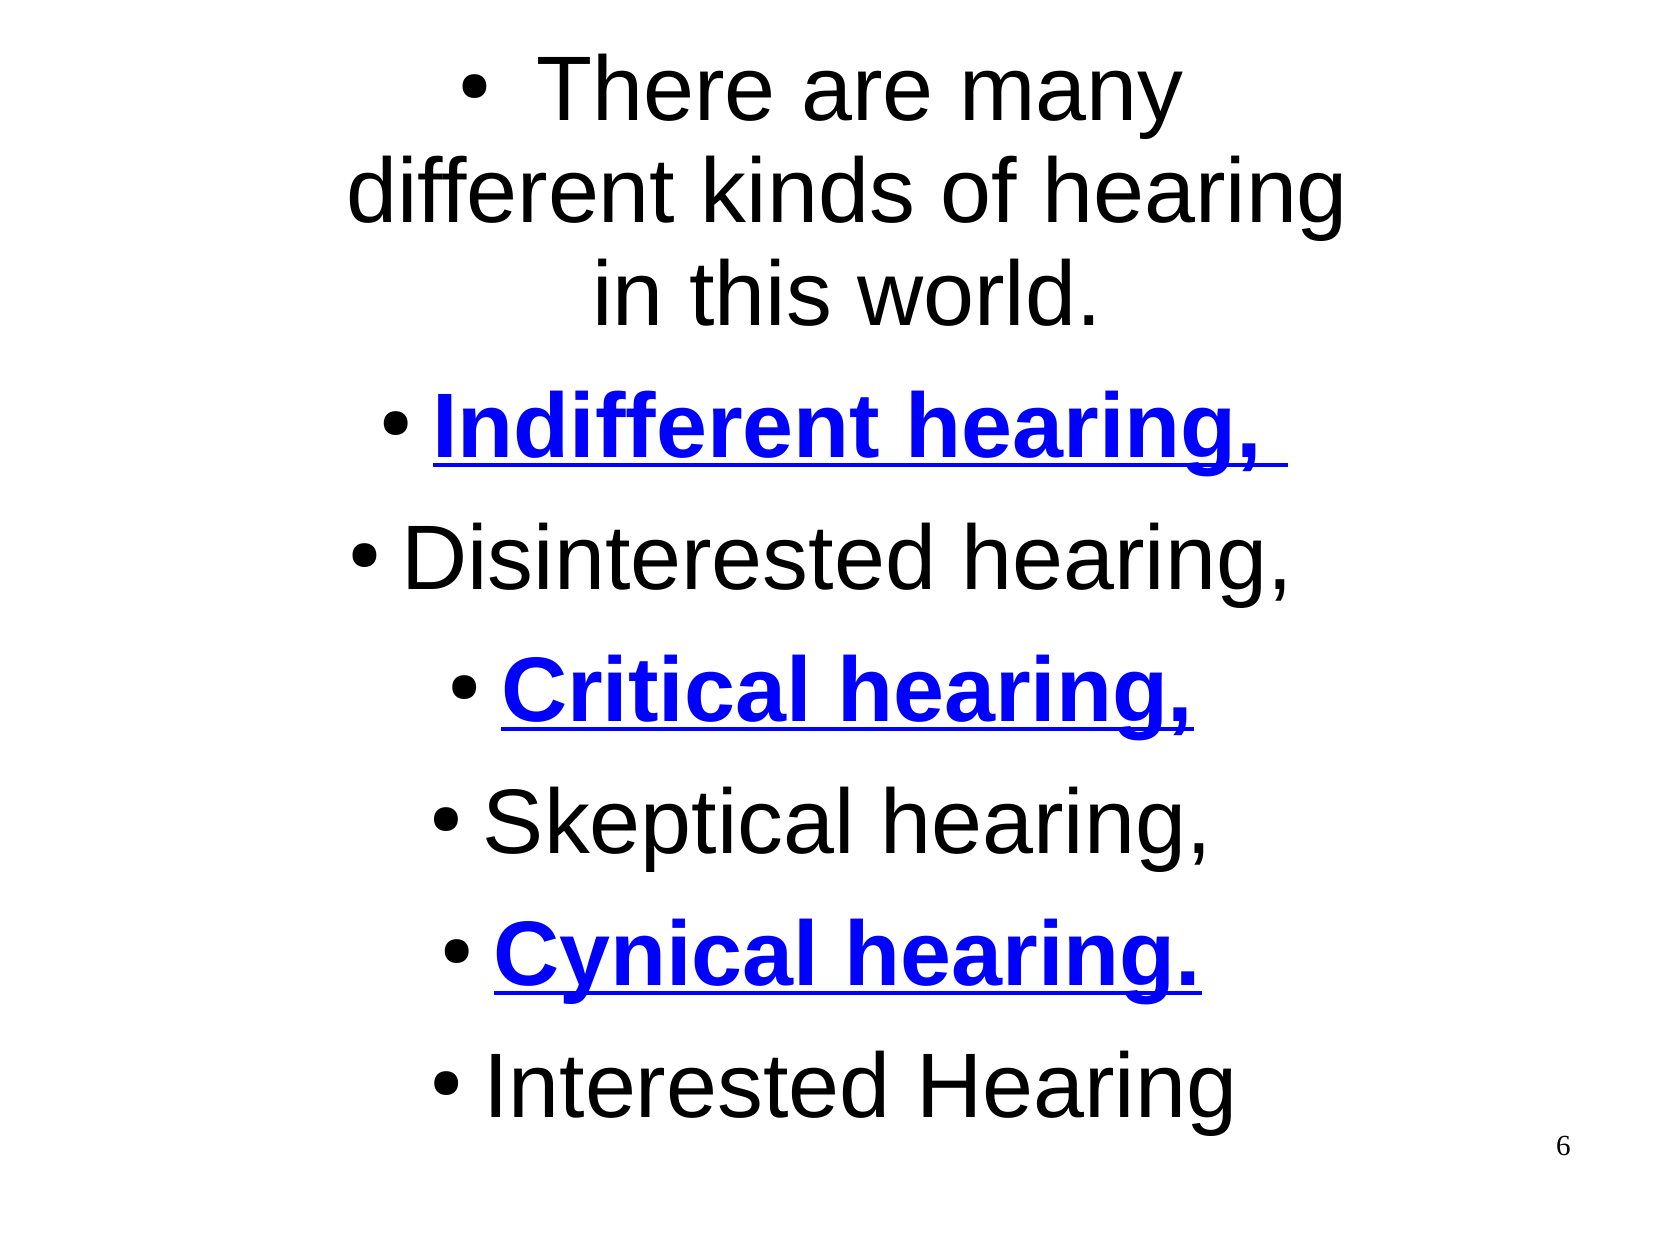

# There are many different kinds of hearing in this world.
Indifferent hearing,
Disinterested hearing,
Critical hearing,
Skeptical hearing,
Cynical hearing.
Interested Hearing
6